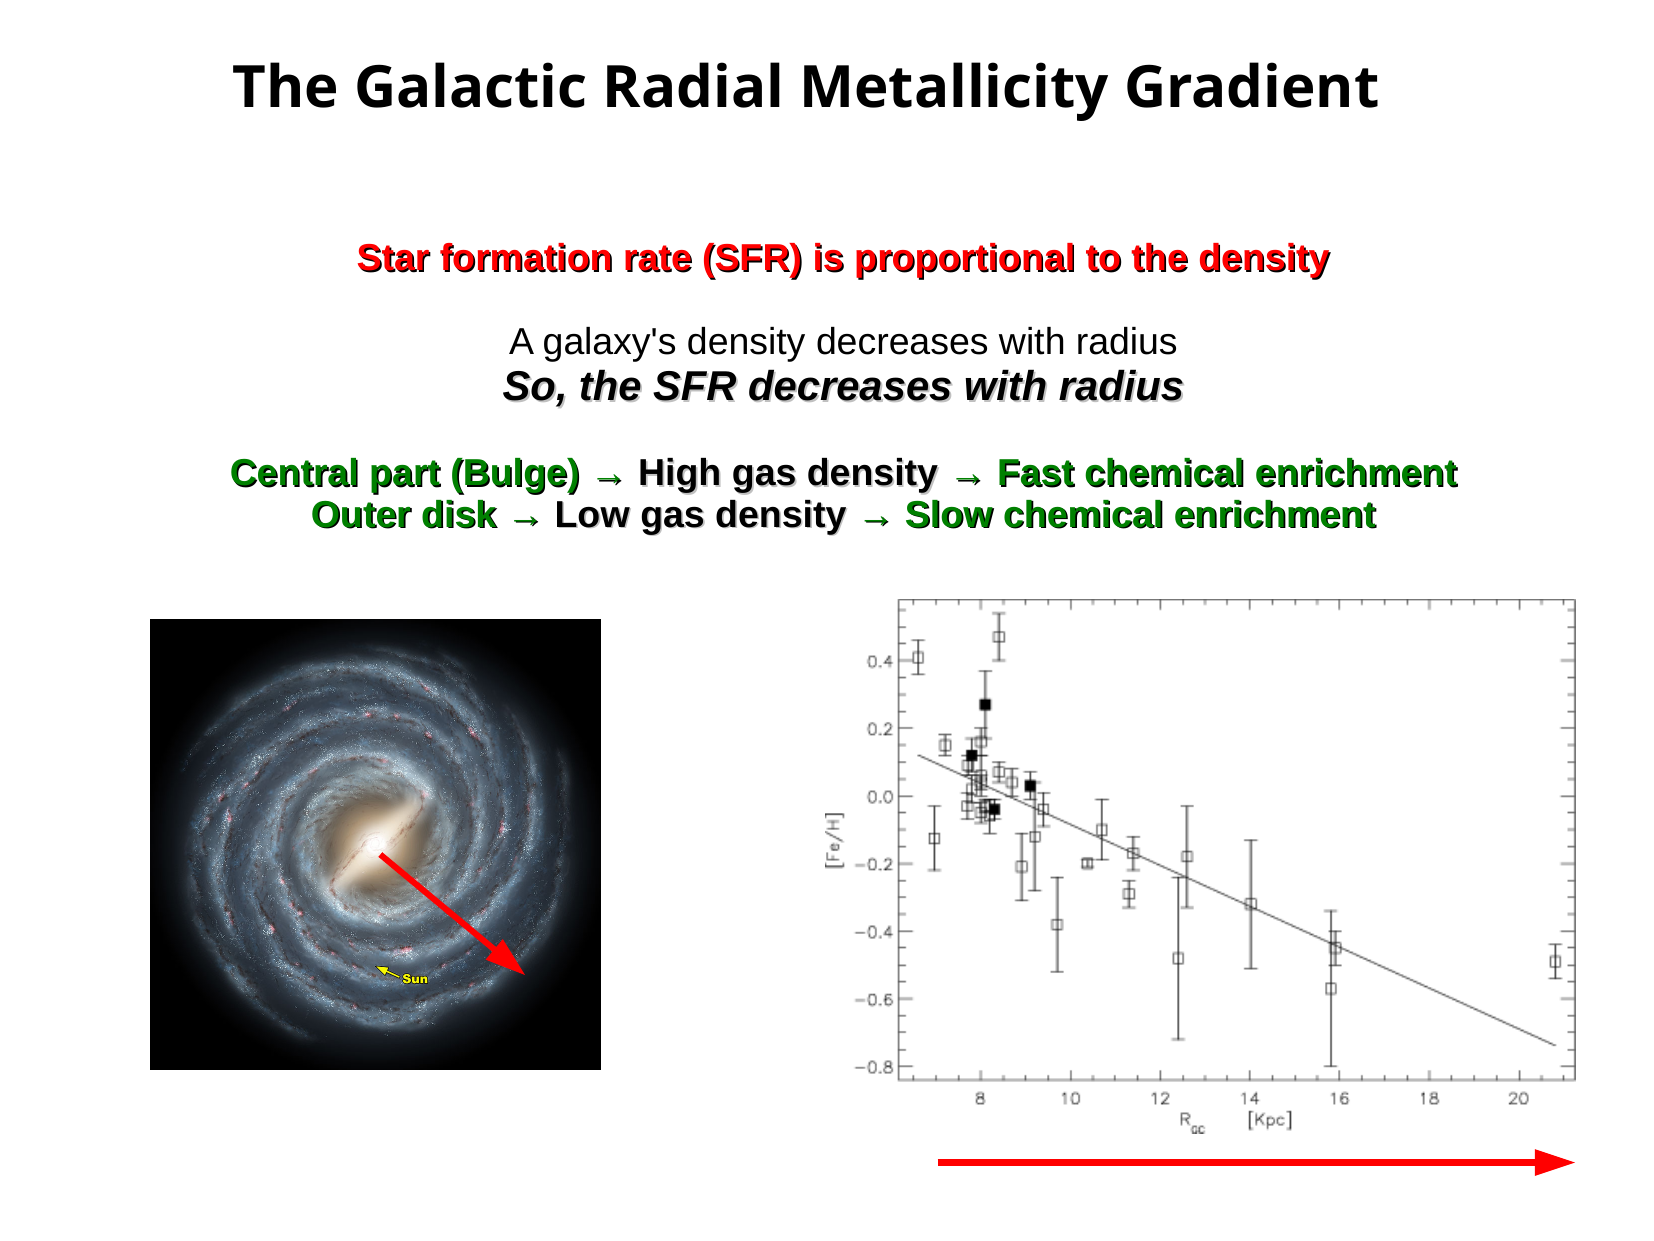

The Galactic Radial Metallicity Gradient
Star formation rate (SFR) is proportional to the density
A galaxy's density decreases with radius
So, the SFR decreases with radius
Central part (Bulge) → High gas density → Fast chemical enrichment
Outer disk → Low gas density → Slow chemical enrichment